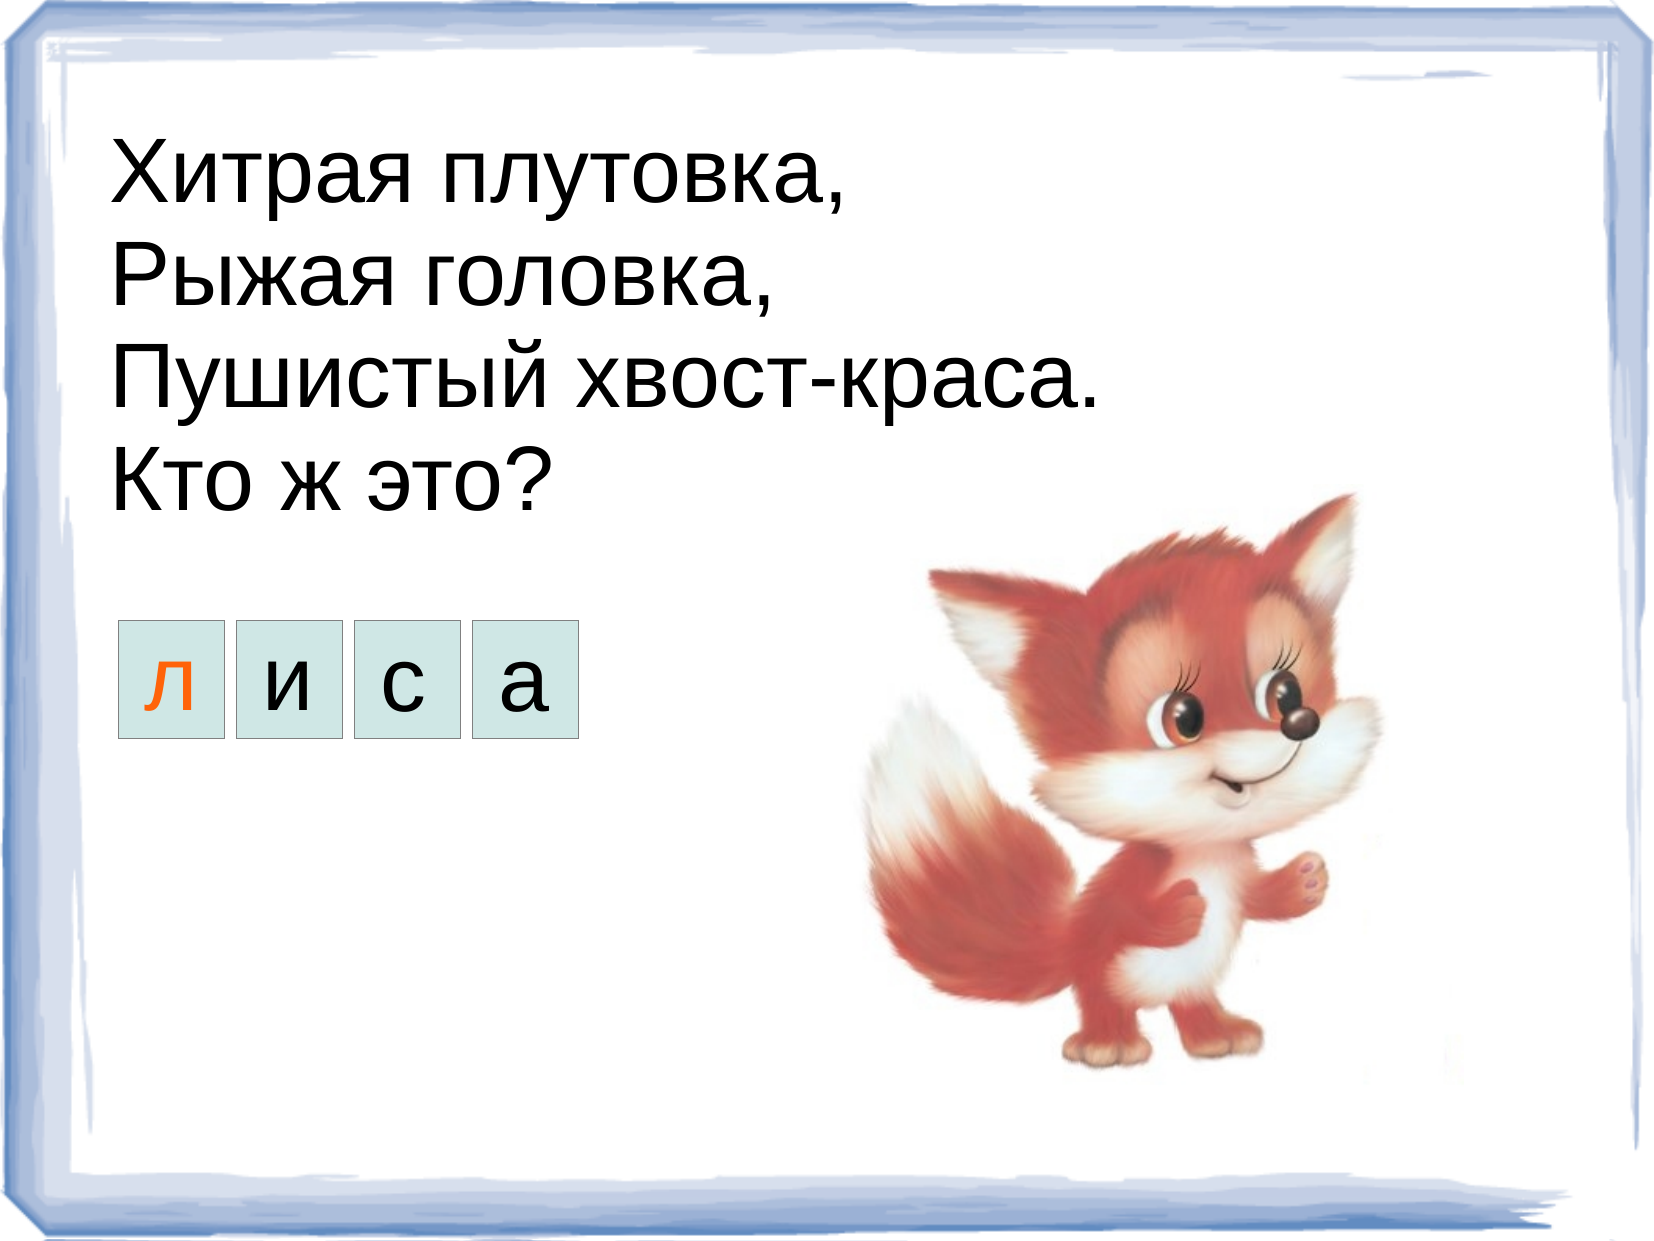

Хитрая плутовка,
Рыжая головка,
Пушистый хвост-краса.
Кто ж это?
л
и
с
а